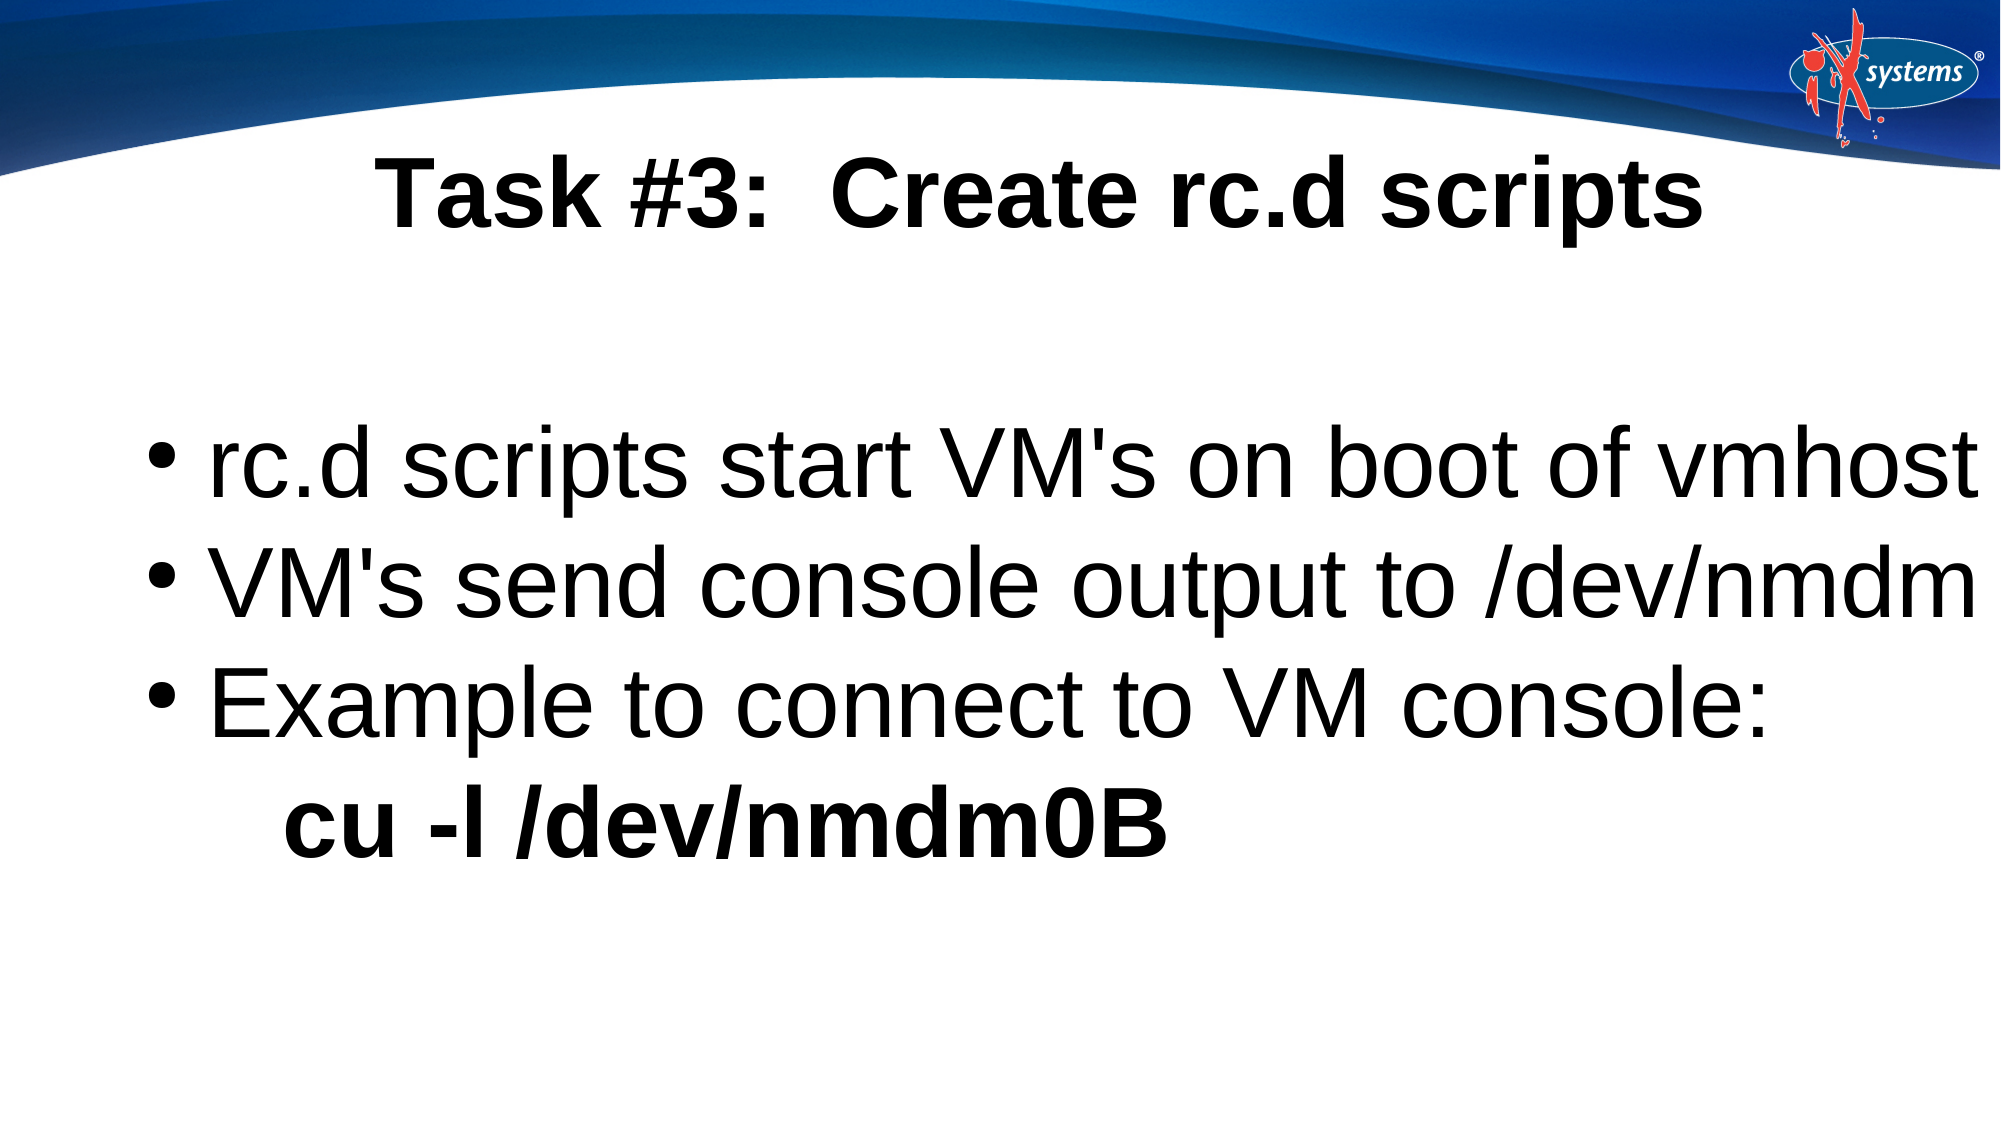

Task #3: Create rc.d scripts
 rc.d scripts start VM's on boot of vmhost
 VM's send console output to /dev/nmdm
 Example to connect to VM console:
 cu -l /dev/nmdm0B